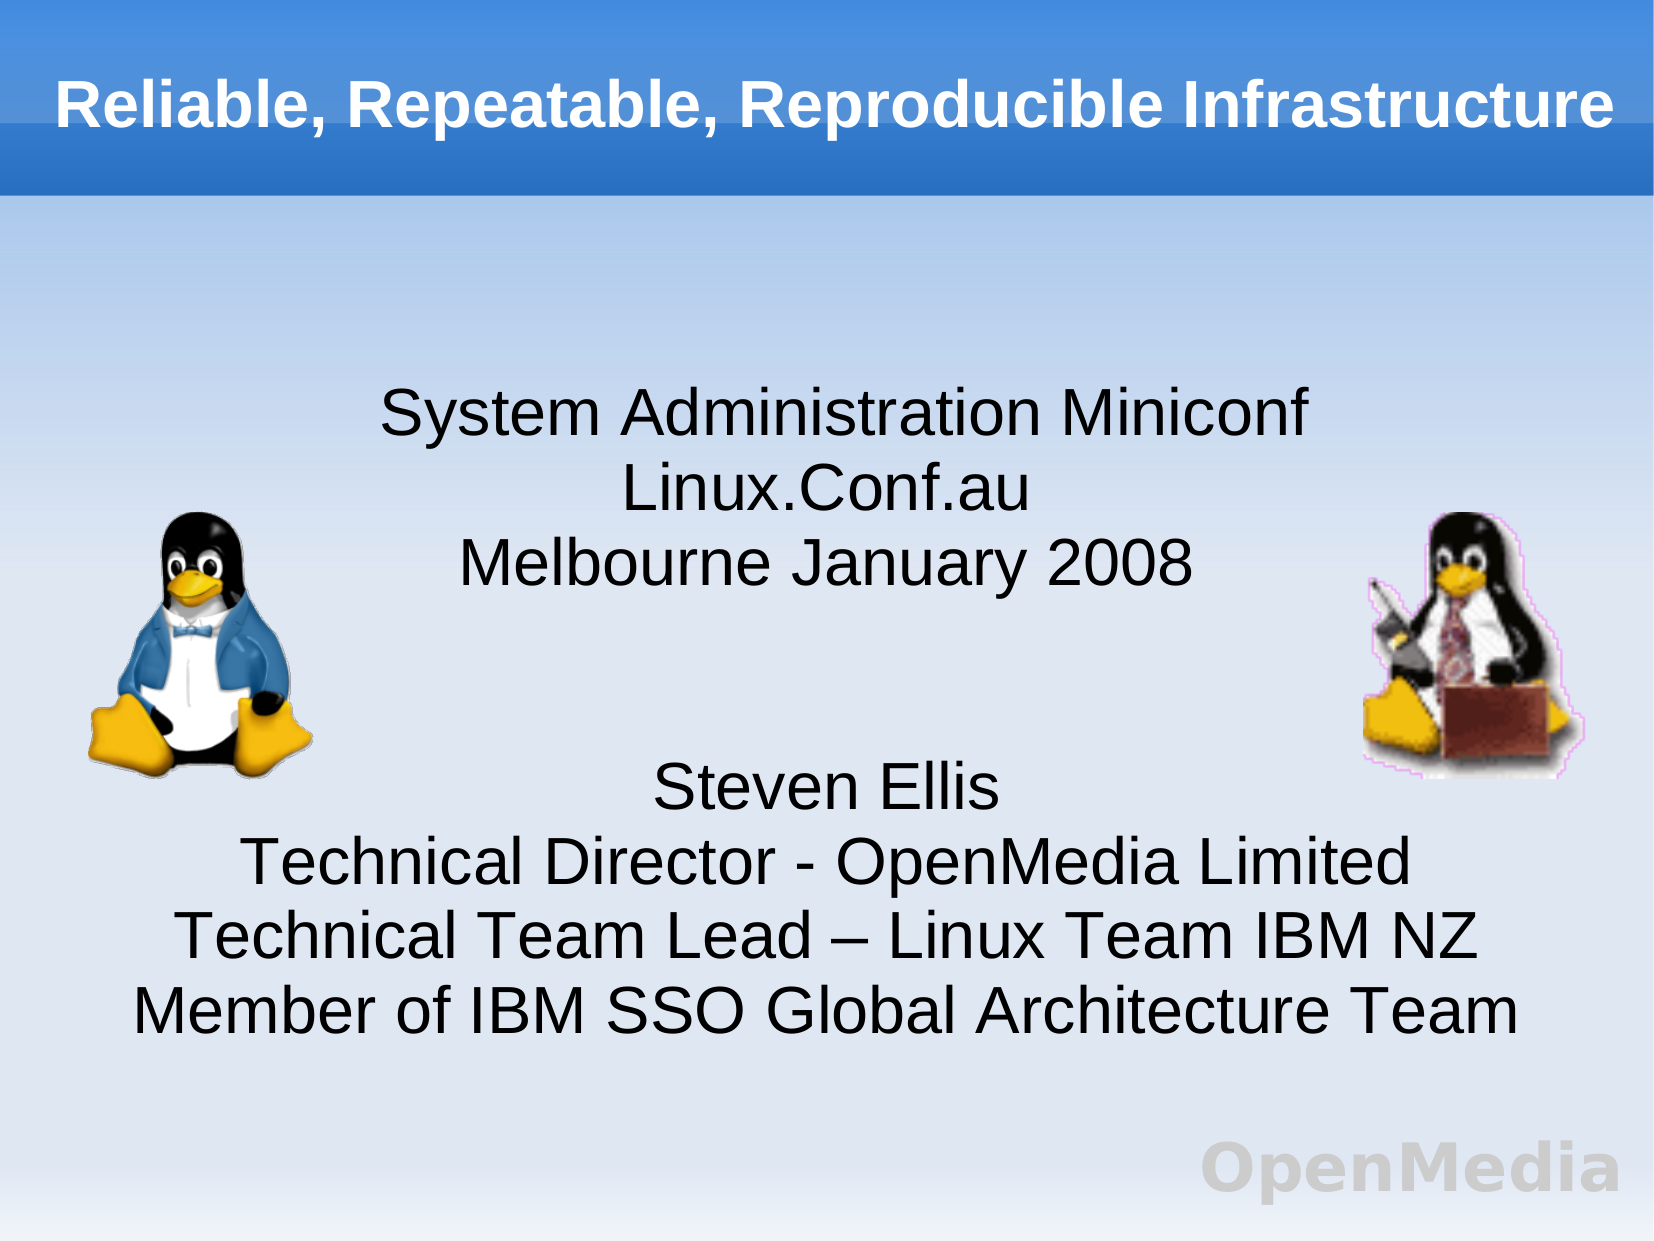

# Reliable, Repeatable, Reproducible Infrastructure
System Administration Miniconf
Linux.Conf.au
Melbourne January 2008
Steven Ellis
Technical Director - OpenMedia Limited
Technical Team Lead – Linux Team IBM NZ
Member of IBM SSO Global Architecture Team
1